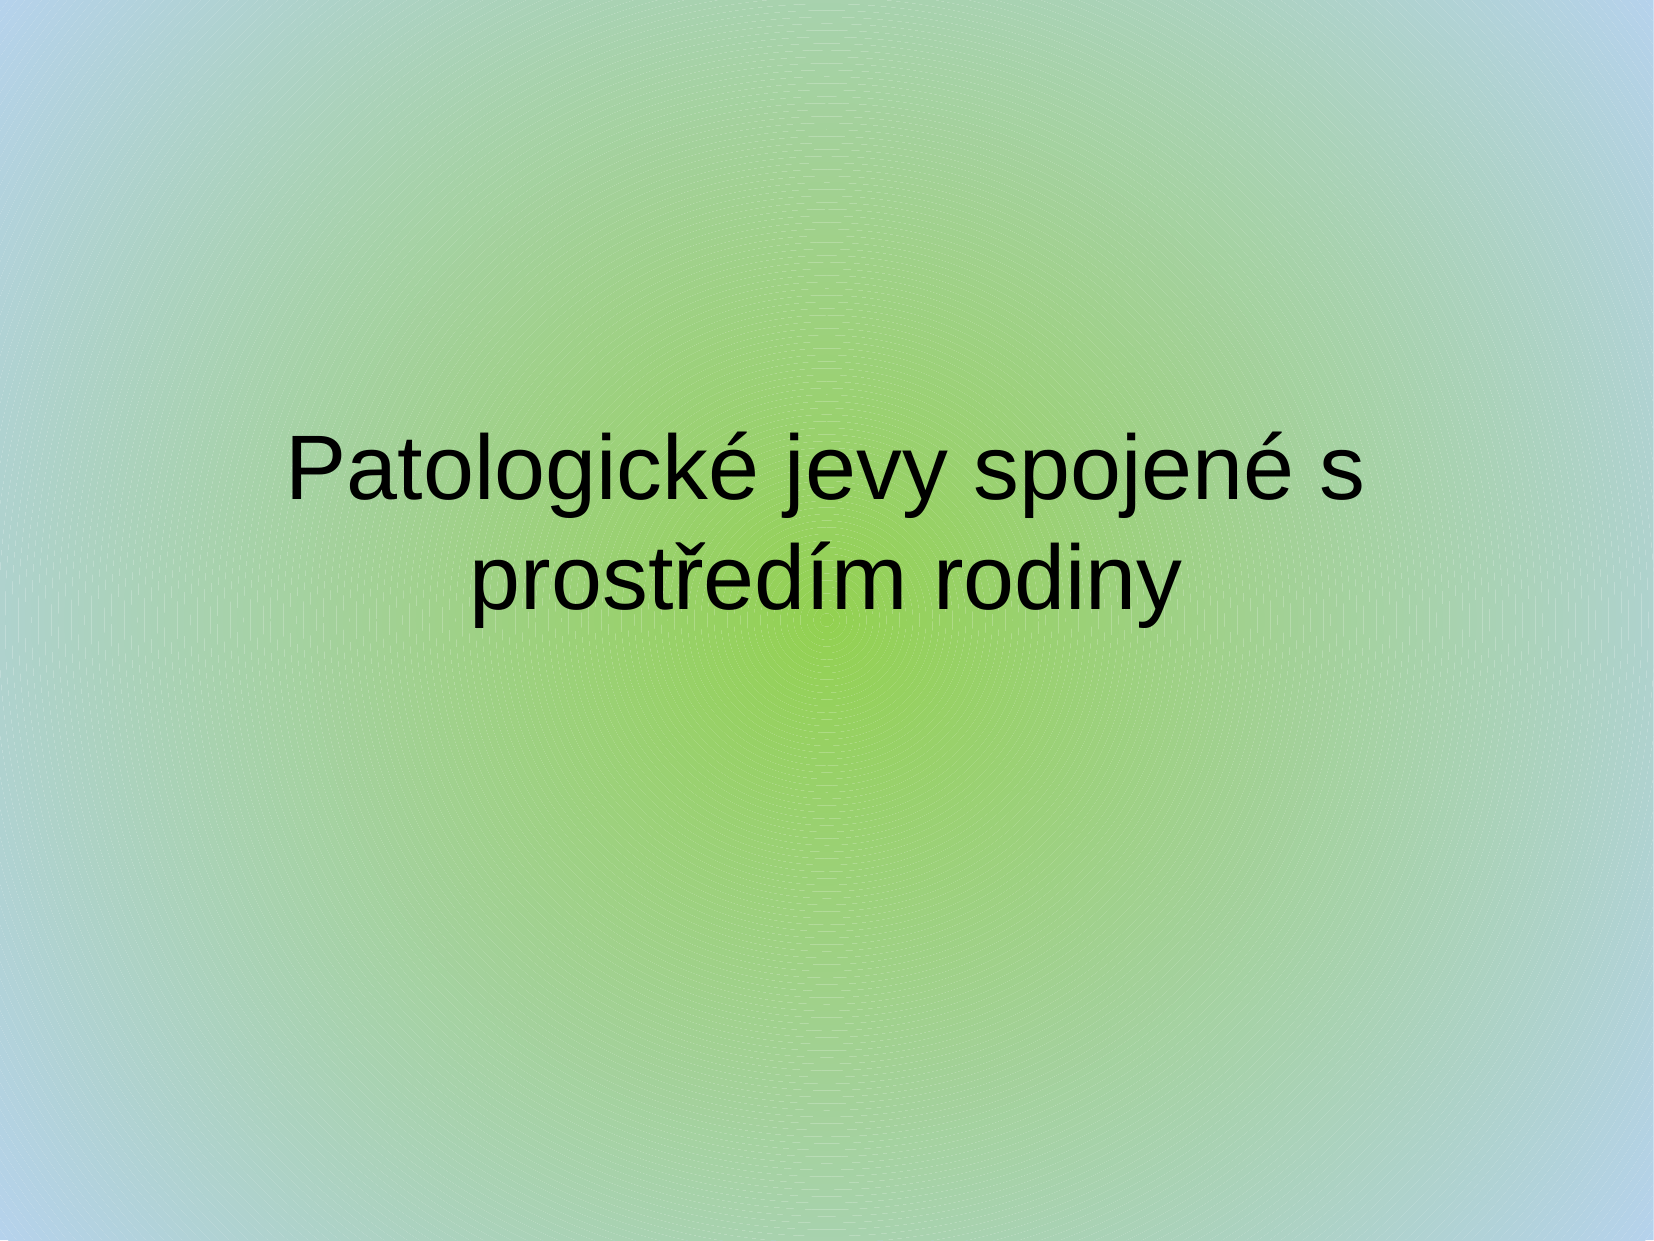

# Patologické jevy spojené s prostředím rodiny